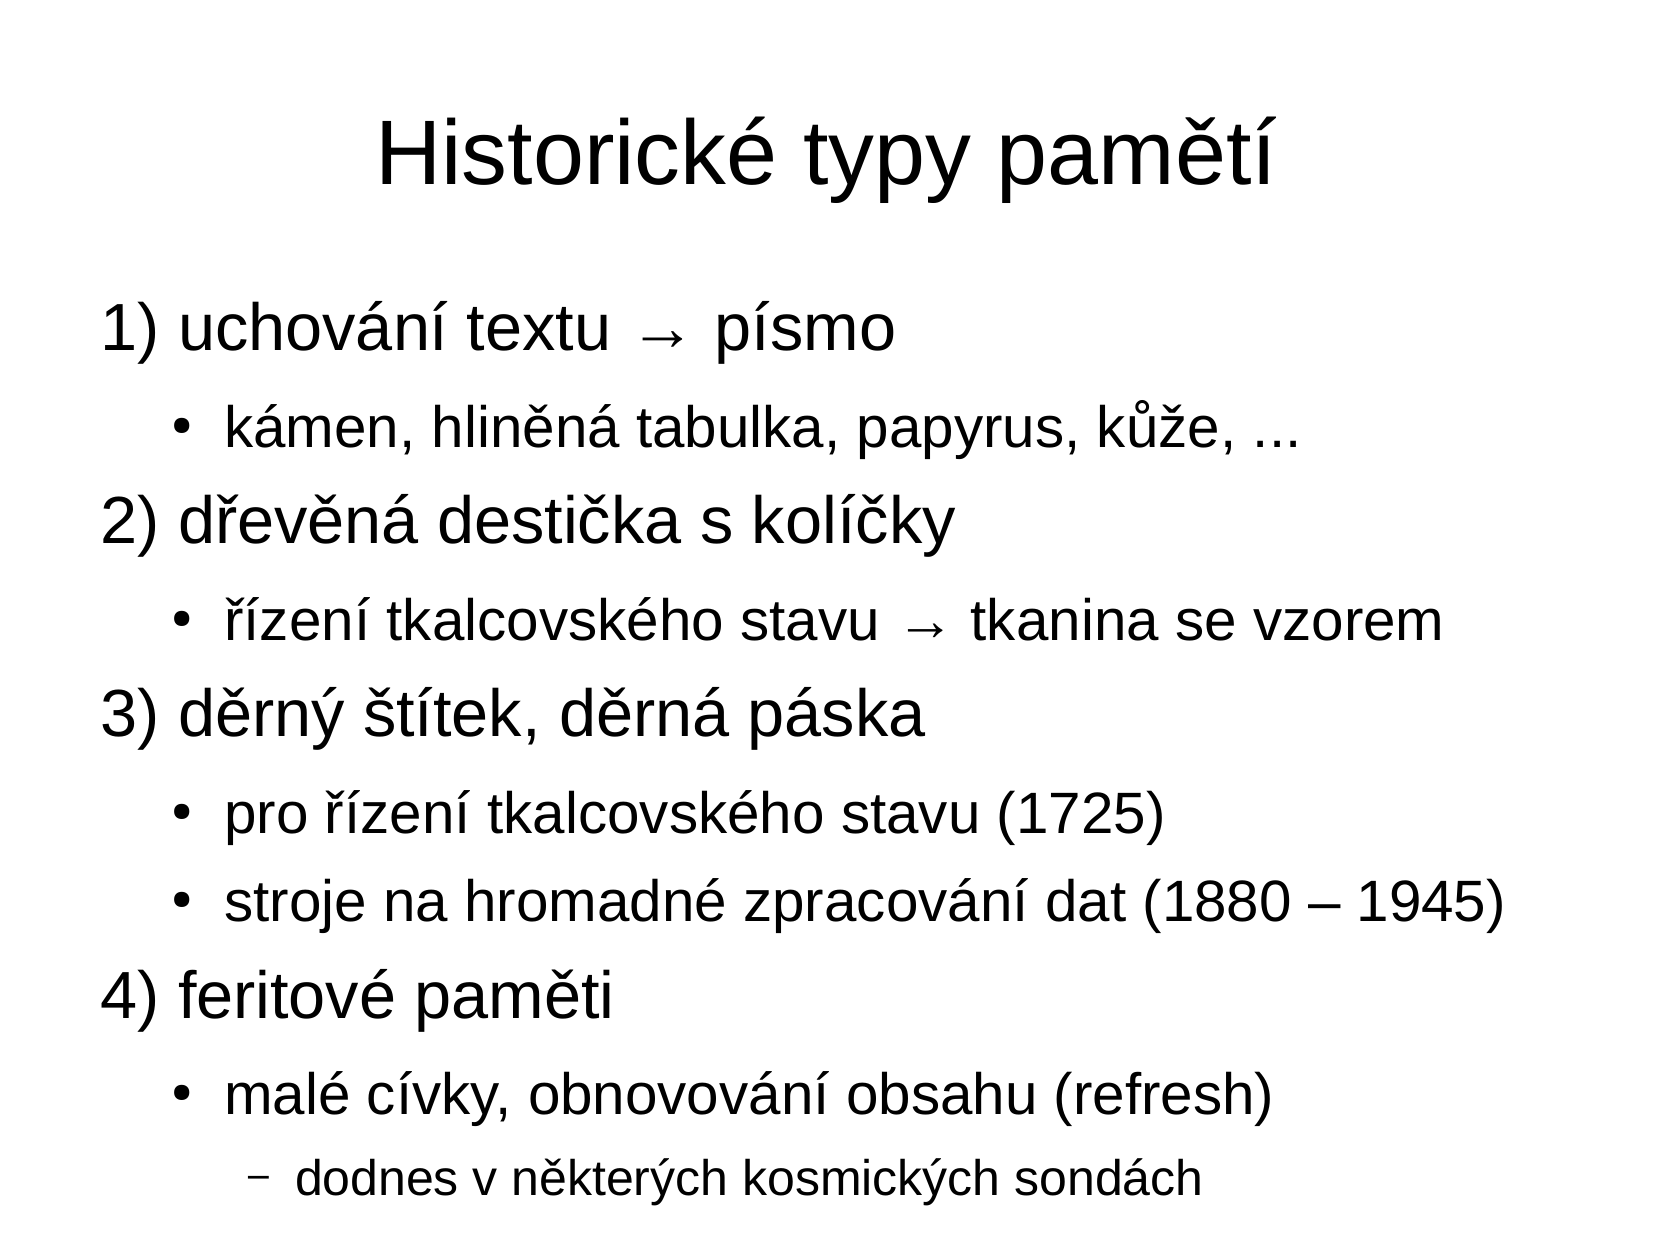

# Historické typy pamětí
 uchování textu → písmo
kámen, hliněná tabulka, papyrus, kůže, ...
 dřevěná destička s kolíčky
řízení tkalcovského stavu → tkanina se vzorem
 děrný štítek, děrná páska
pro řízení tkalcovského stavu (1725)
stroje na hromadné zpracování dat (1880 – 1945)
 feritové paměti
malé cívky, obnovování obsahu (refresh)
dodnes v některých kosmických sondách